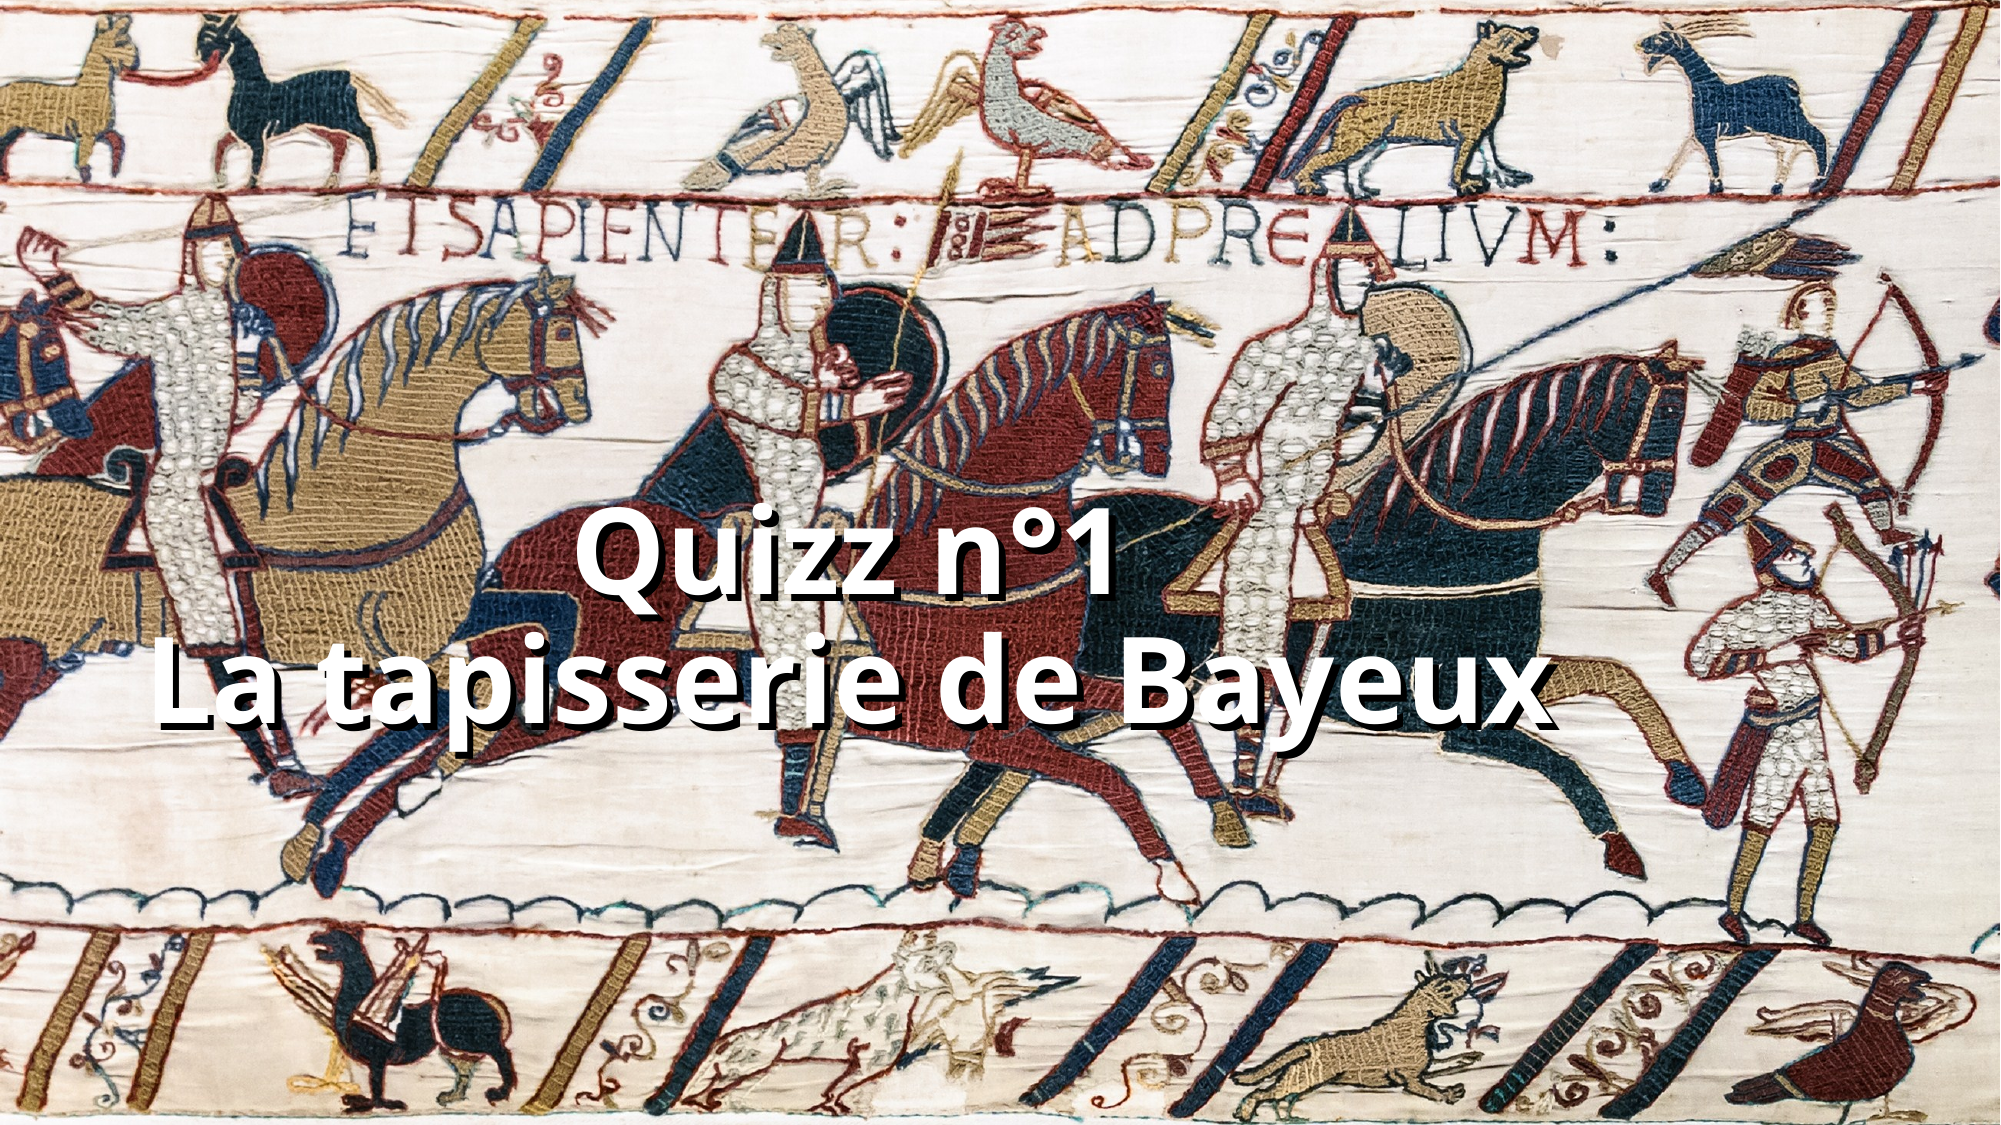

#
Quizz n°1
La tapisserie de Bayeux